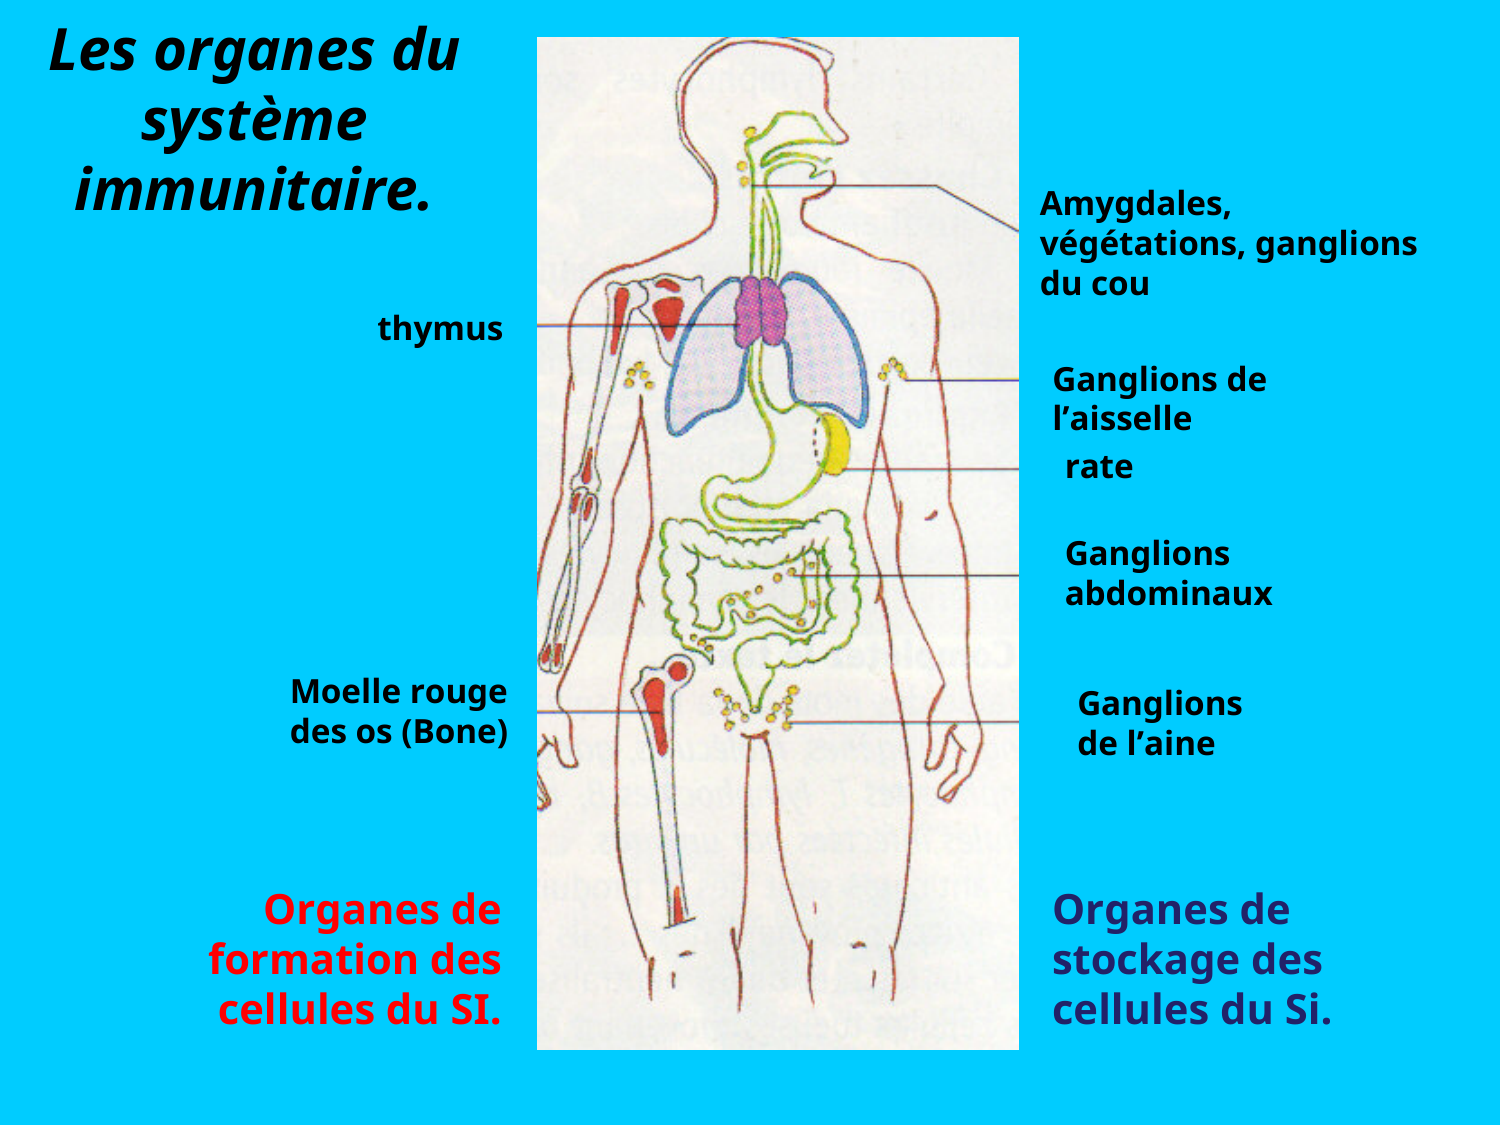

# Les organes du système immunitaire.
Amygdales, végétations, ganglions du cou
thymus
Ganglions de l’aisselle
rate
Ganglions abdominaux
Moelle rouge des os (Bone)
Ganglions de l’aine
Organes de formation des cellules du SI.
Organes de stockage des cellules du Si.